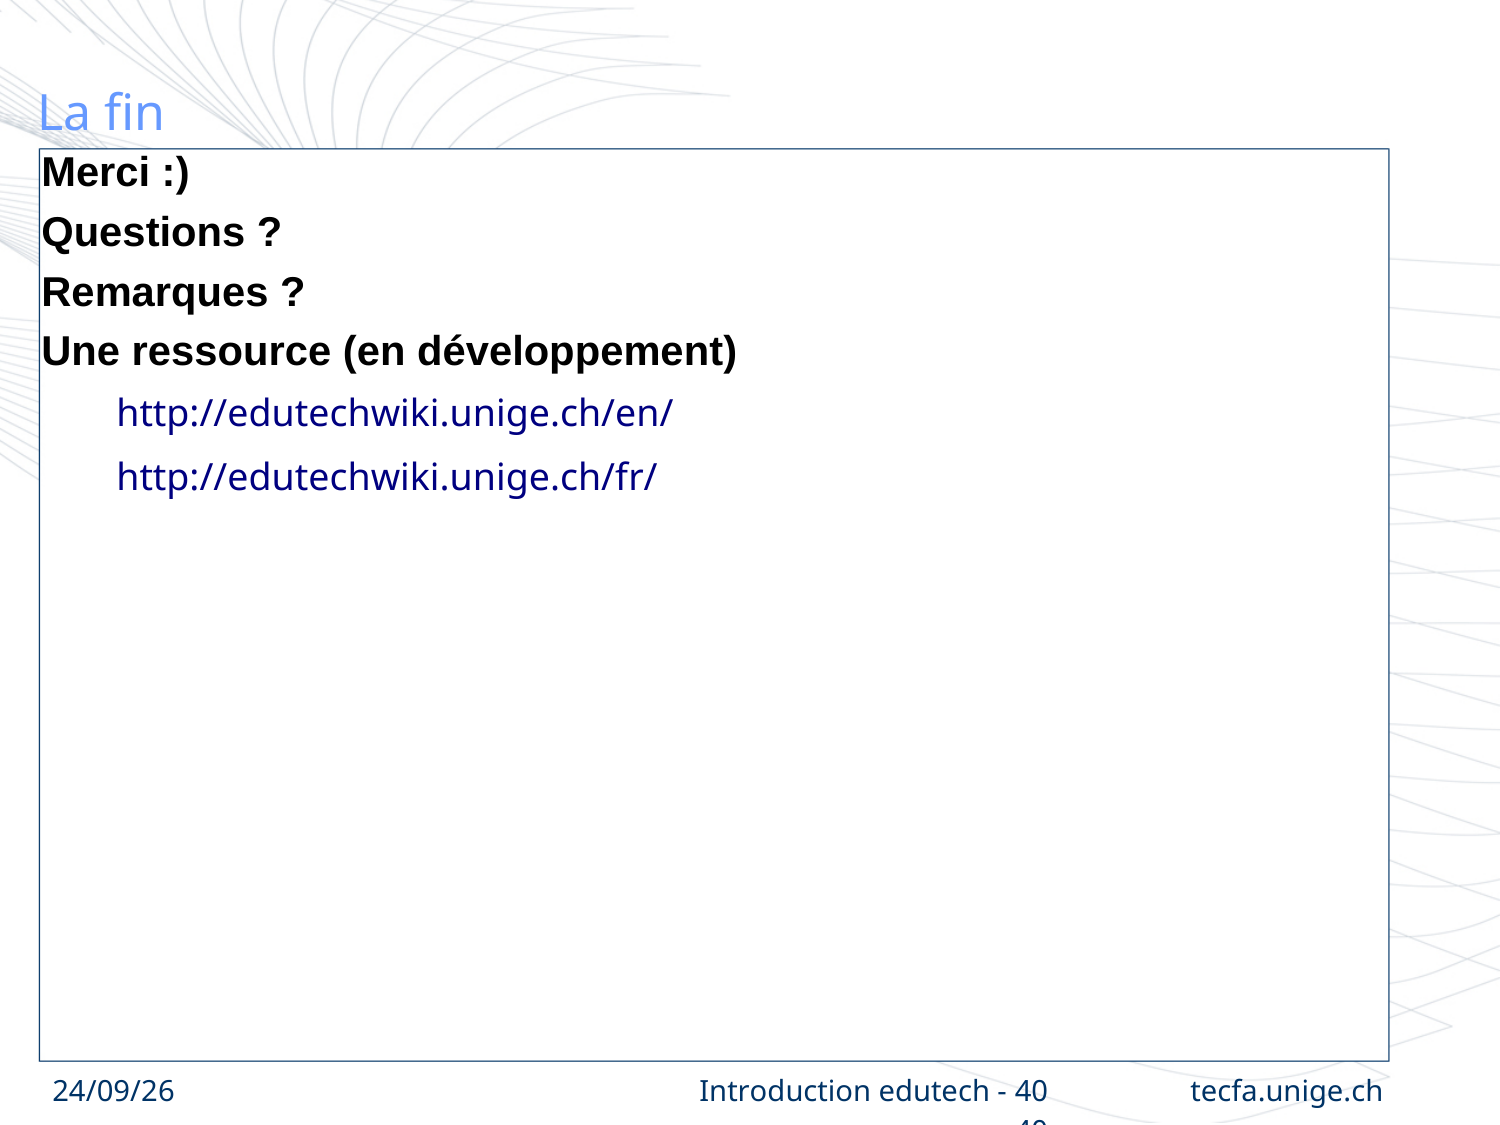

# La fin
Merci :)
Questions ?
Remarques ?
Une ressource (en développement)
http://edutechwiki.unige.ch/en/
http://edutechwiki.unige.ch/fr/
40